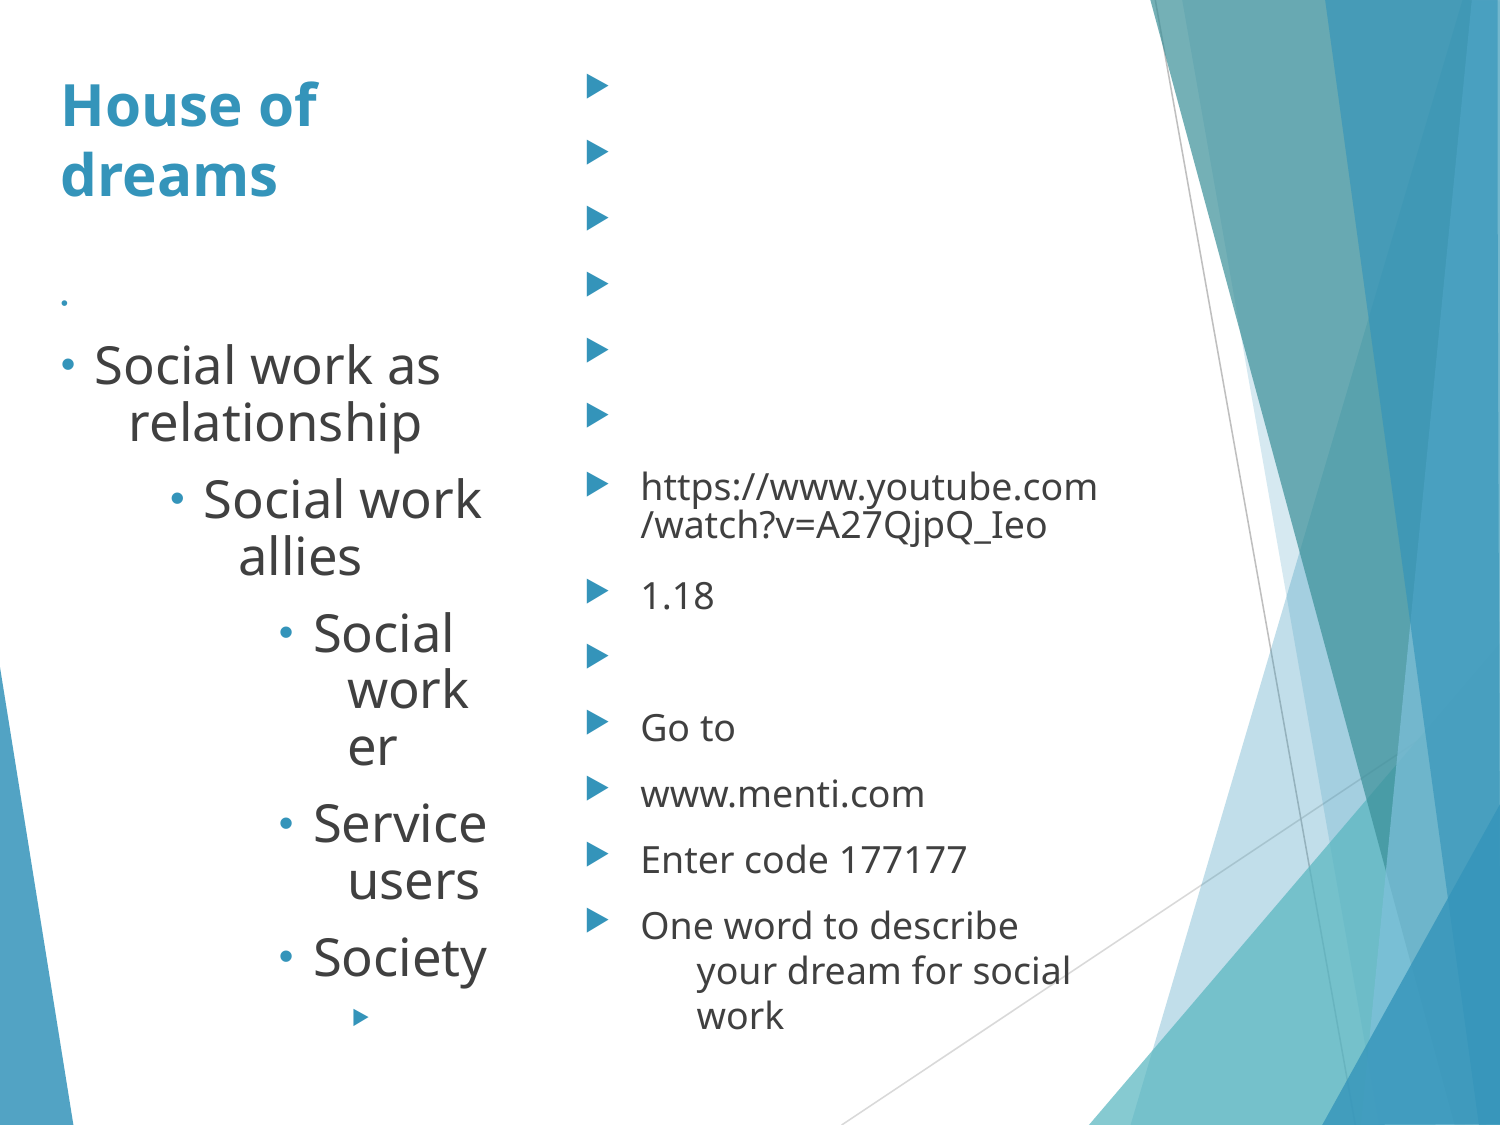

# House of dreams
https://www.youtube.com/watch?v=A27QjpQ_Ieo
1.18
Go to
www.menti.com
Enter code 177177
One word to describe your dream for social work
Social work as relationship
Social work allies
Social worker
Service users
Society